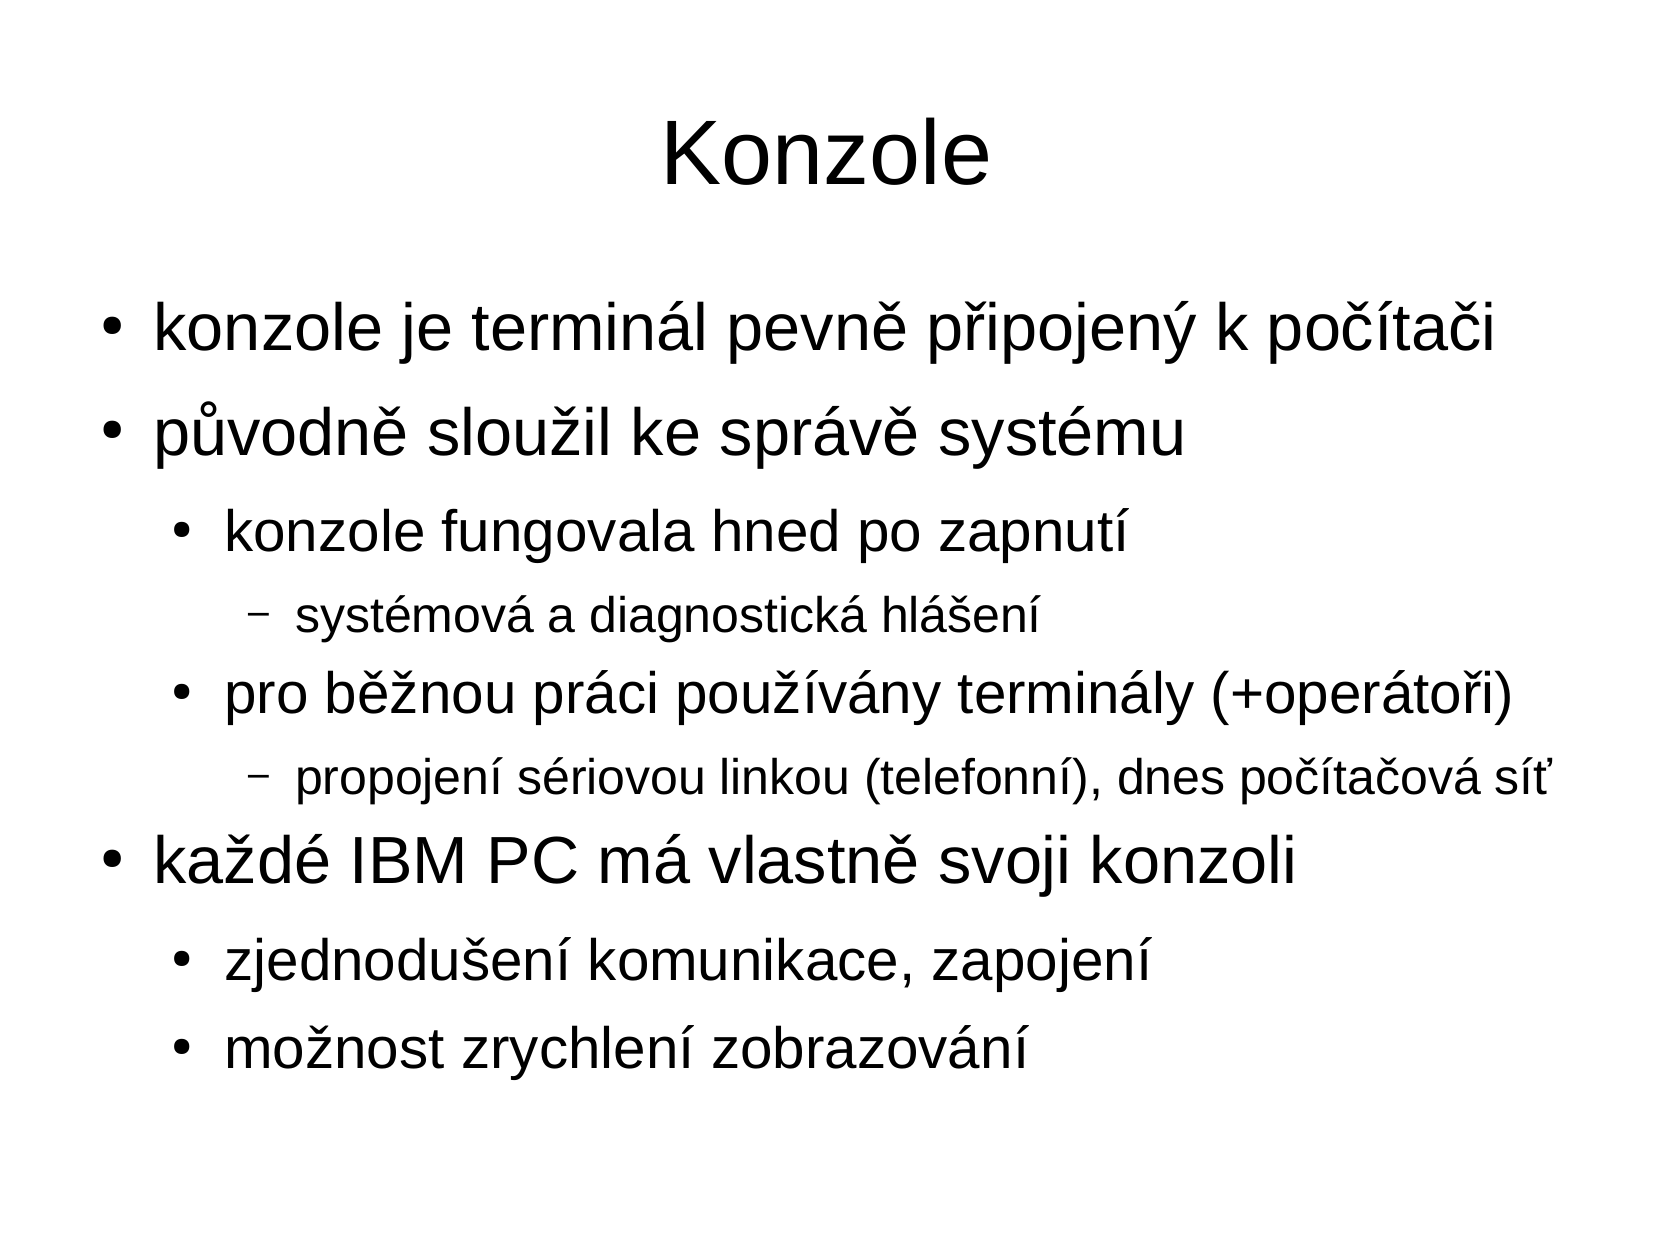

# Konzole
konzole je terminál pevně připojený k počítači
původně sloužil ke správě systému
konzole fungovala hned po zapnutí
systémová a diagnostická hlášení
pro běžnou práci používány terminály (+operátoři)
propojení sériovou linkou (telefonní), dnes počítačová síť
každé IBM PC má vlastně svoji konzoli
zjednodušení komunikace, zapojení
možnost zrychlení zobrazování